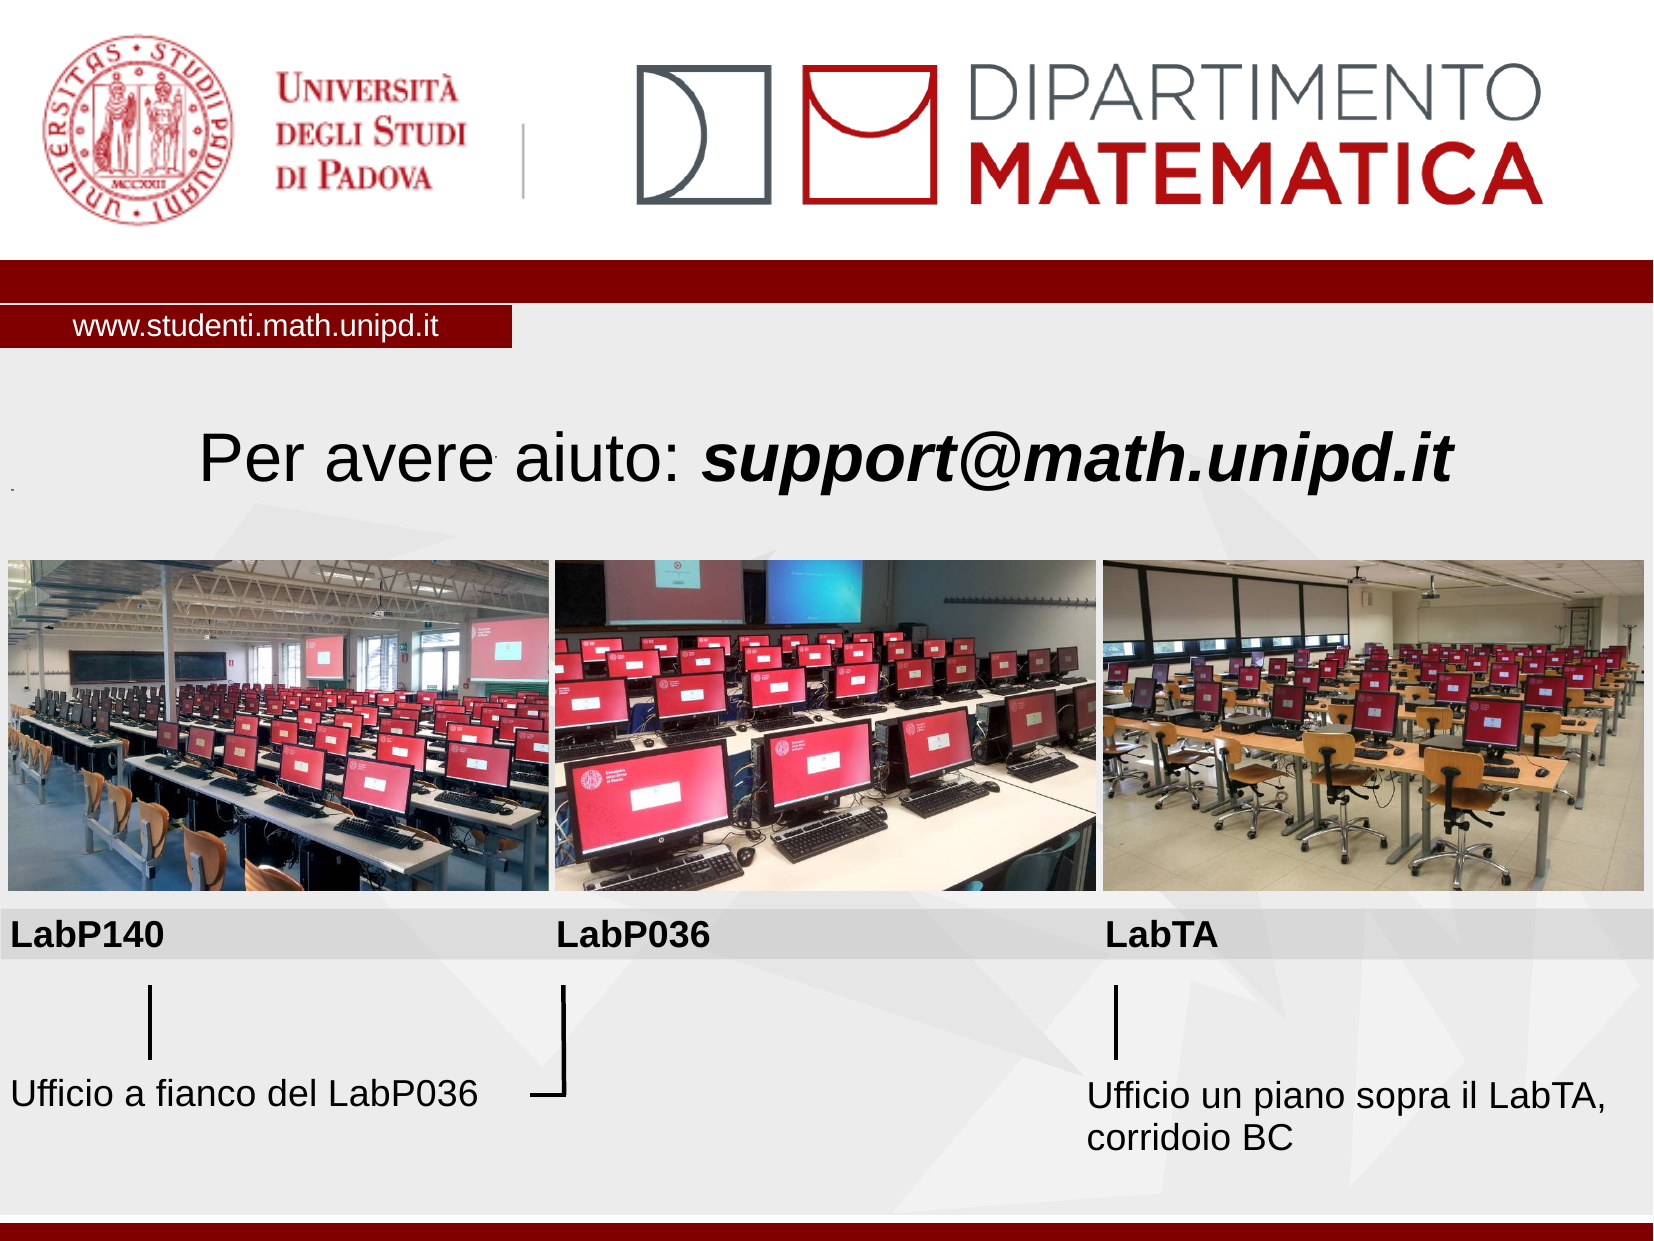

| |
| --- |
www.studenti.math.unipd.it
# Per avere aiuto: support@math.unipd.it
LabP140
LabP036
LabTA
Ufficio a fianco del LabP036
Ufficio un piano sopra il LabTA,
corridoio BC
| |
| --- |